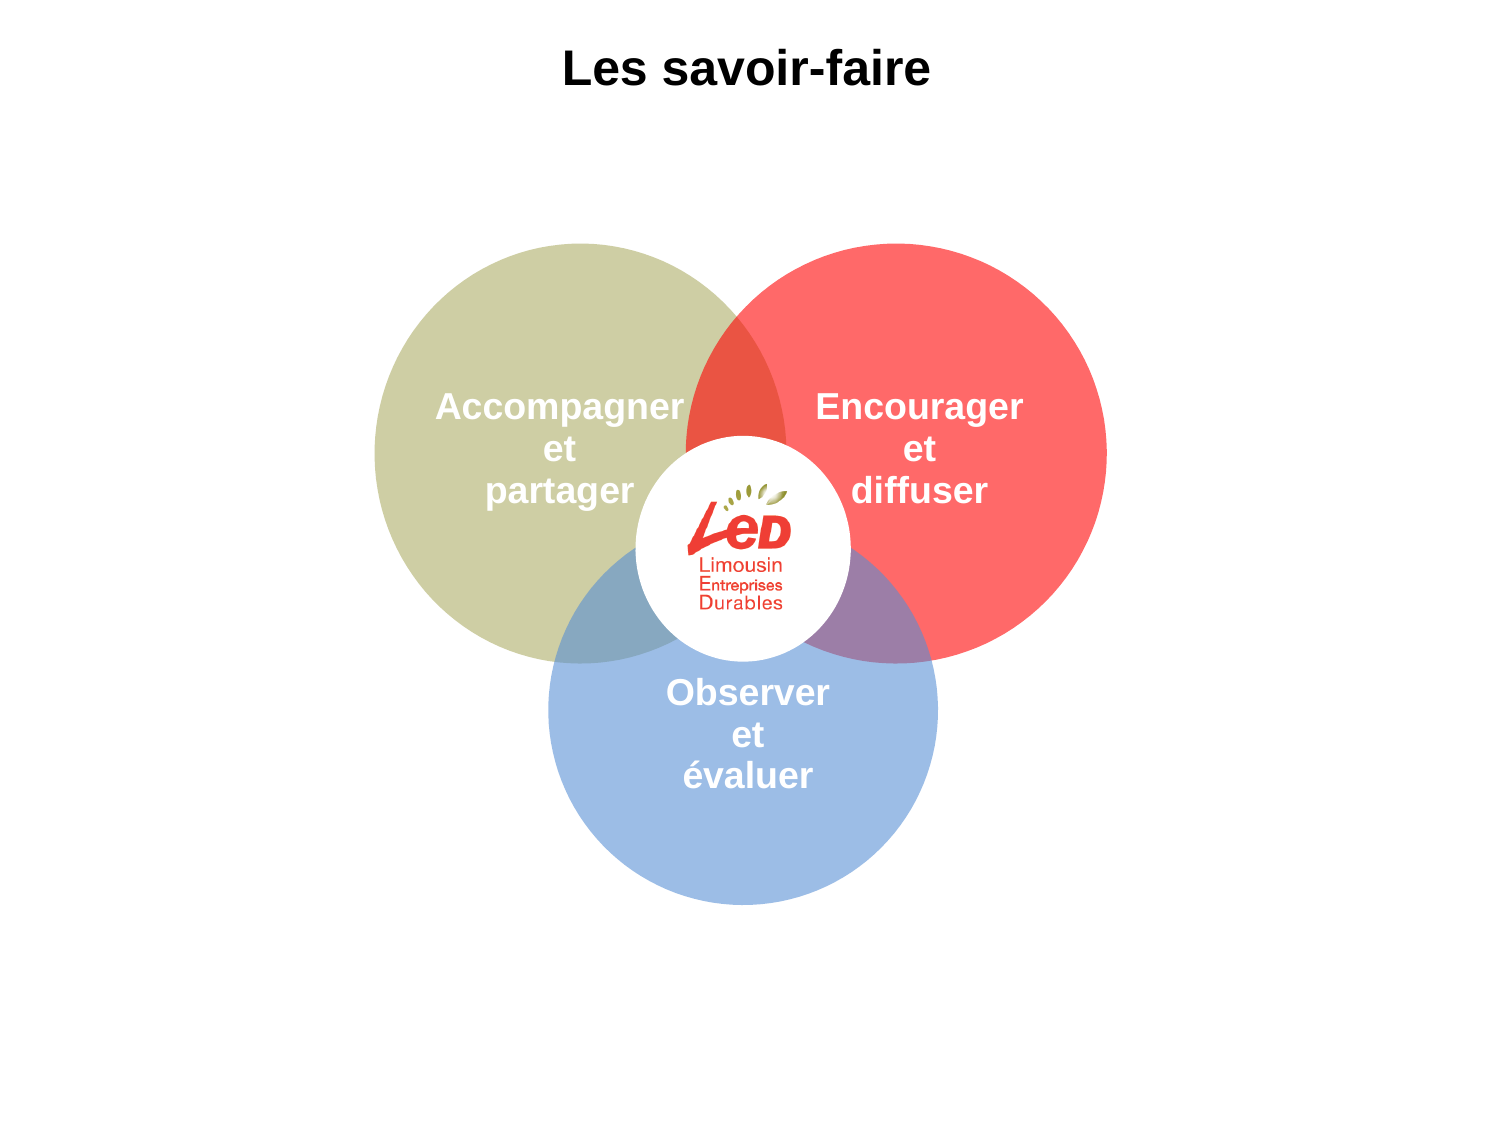

Les savoir-faire
Accompagner
et
partager
Encourager
et
diffuser
Observer
et
évaluer